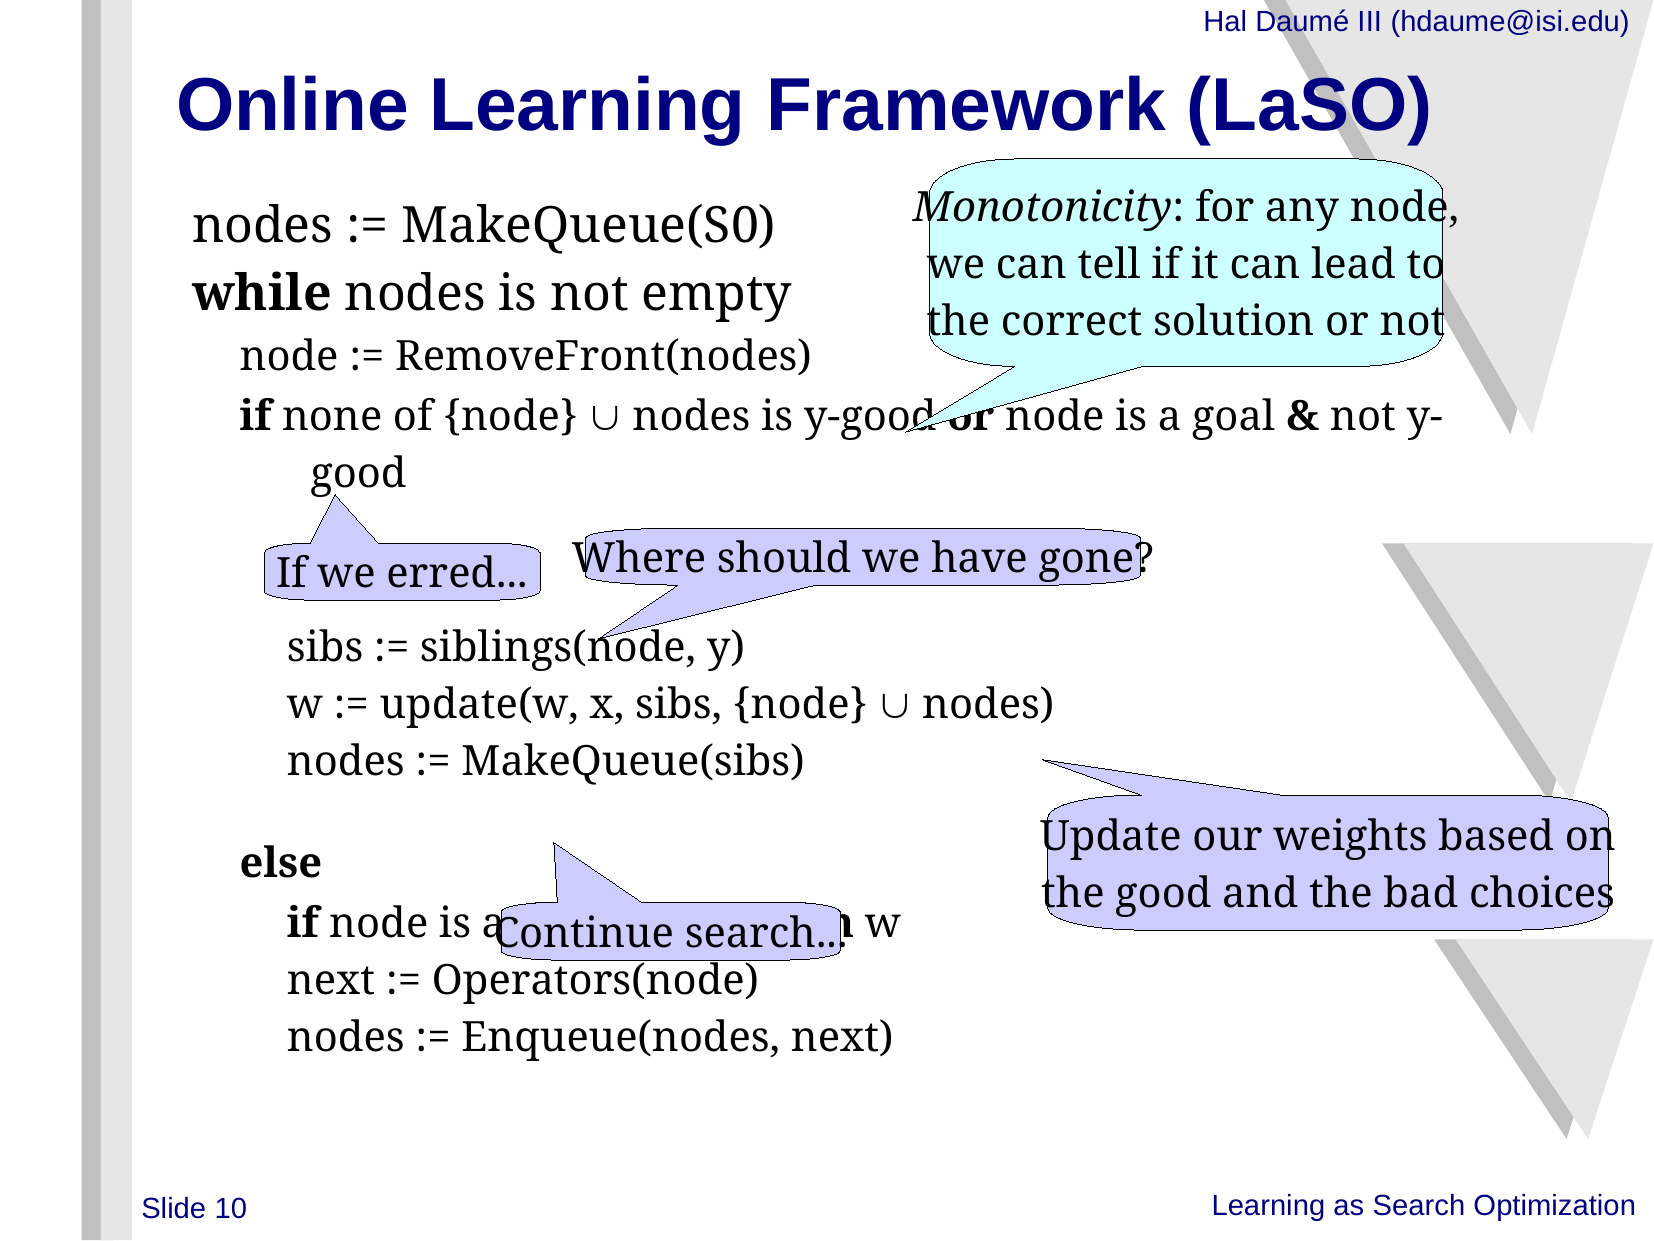

# Online Learning Framework (LaSO)
Monotonicity: for any node,
we can tell if it can lead to
the correct solution or not
nodes := MakeQueue(S0)
while nodes is not empty
node := RemoveFront(nodes)
if none of {node} ∪ nodes is y-good or node is a goal & not y-good
sibs := siblings(node, y)
w := update(w, x, sibs, {node} ∪ nodes)
nodes := MakeQueue(sibs)
else
if node is a goal state return w
next := Operators(node)
nodes := Enqueue(nodes, next)
Where should we have gone?
If we erred...
Update our weights based on
the good and the bad choices
Continue search...